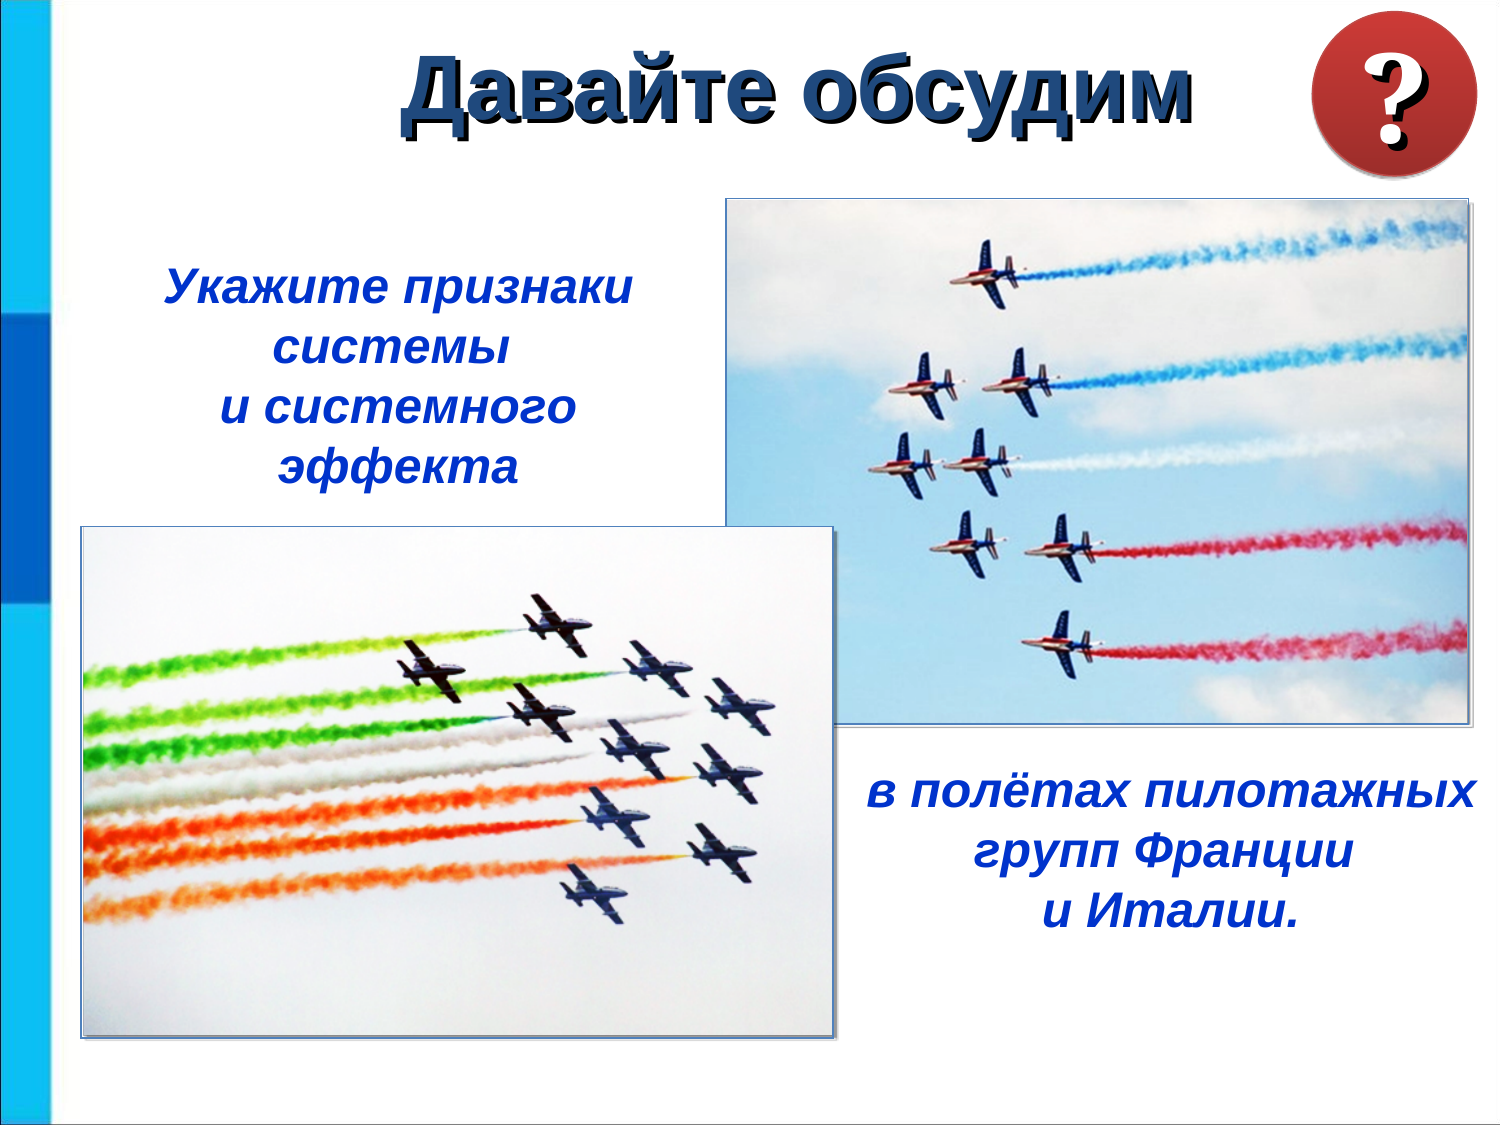

?
# Давайте обсудим
Укажите признаки системы
и системного эффекта
в полётах пилотажных групп Франции
и Италии.